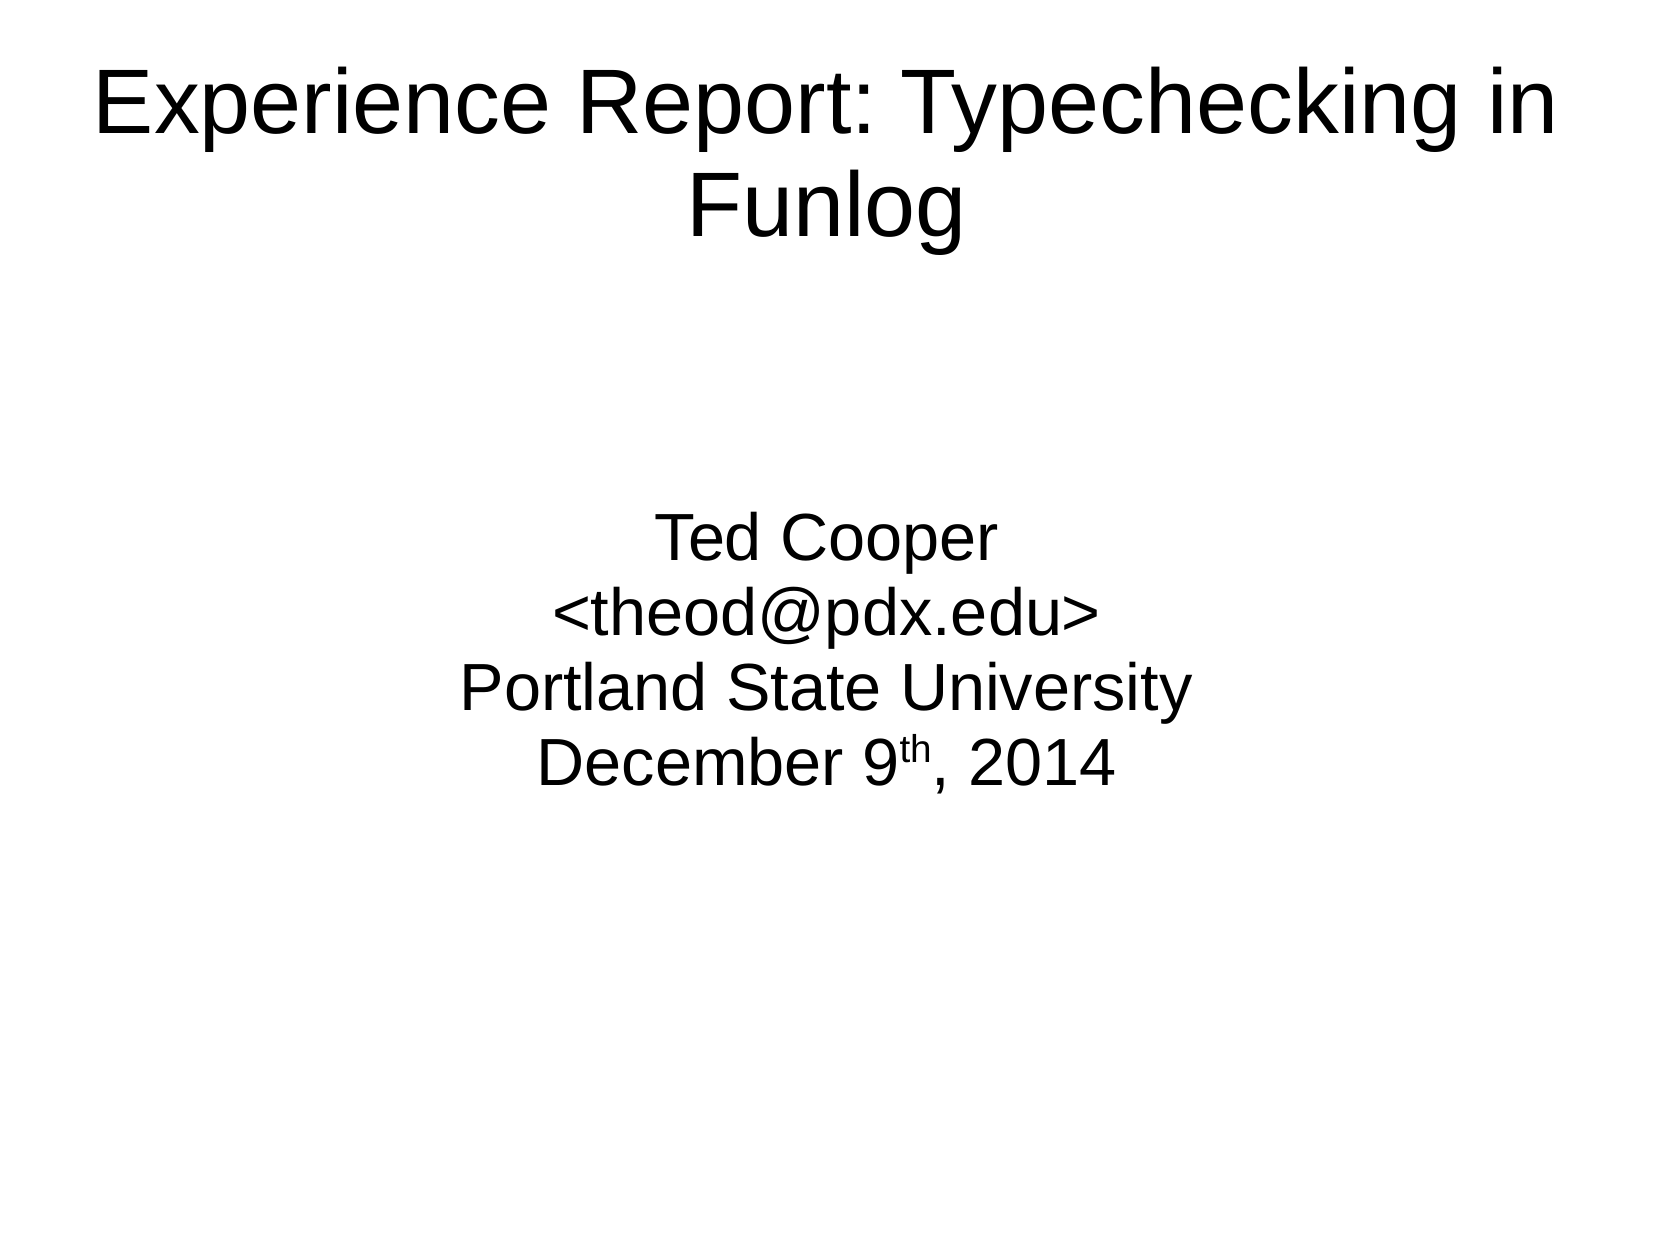

# Experience Report: Typechecking in Funlog
Ted Cooper
<theod@pdx.edu>
Portland State University
December 9th, 2014